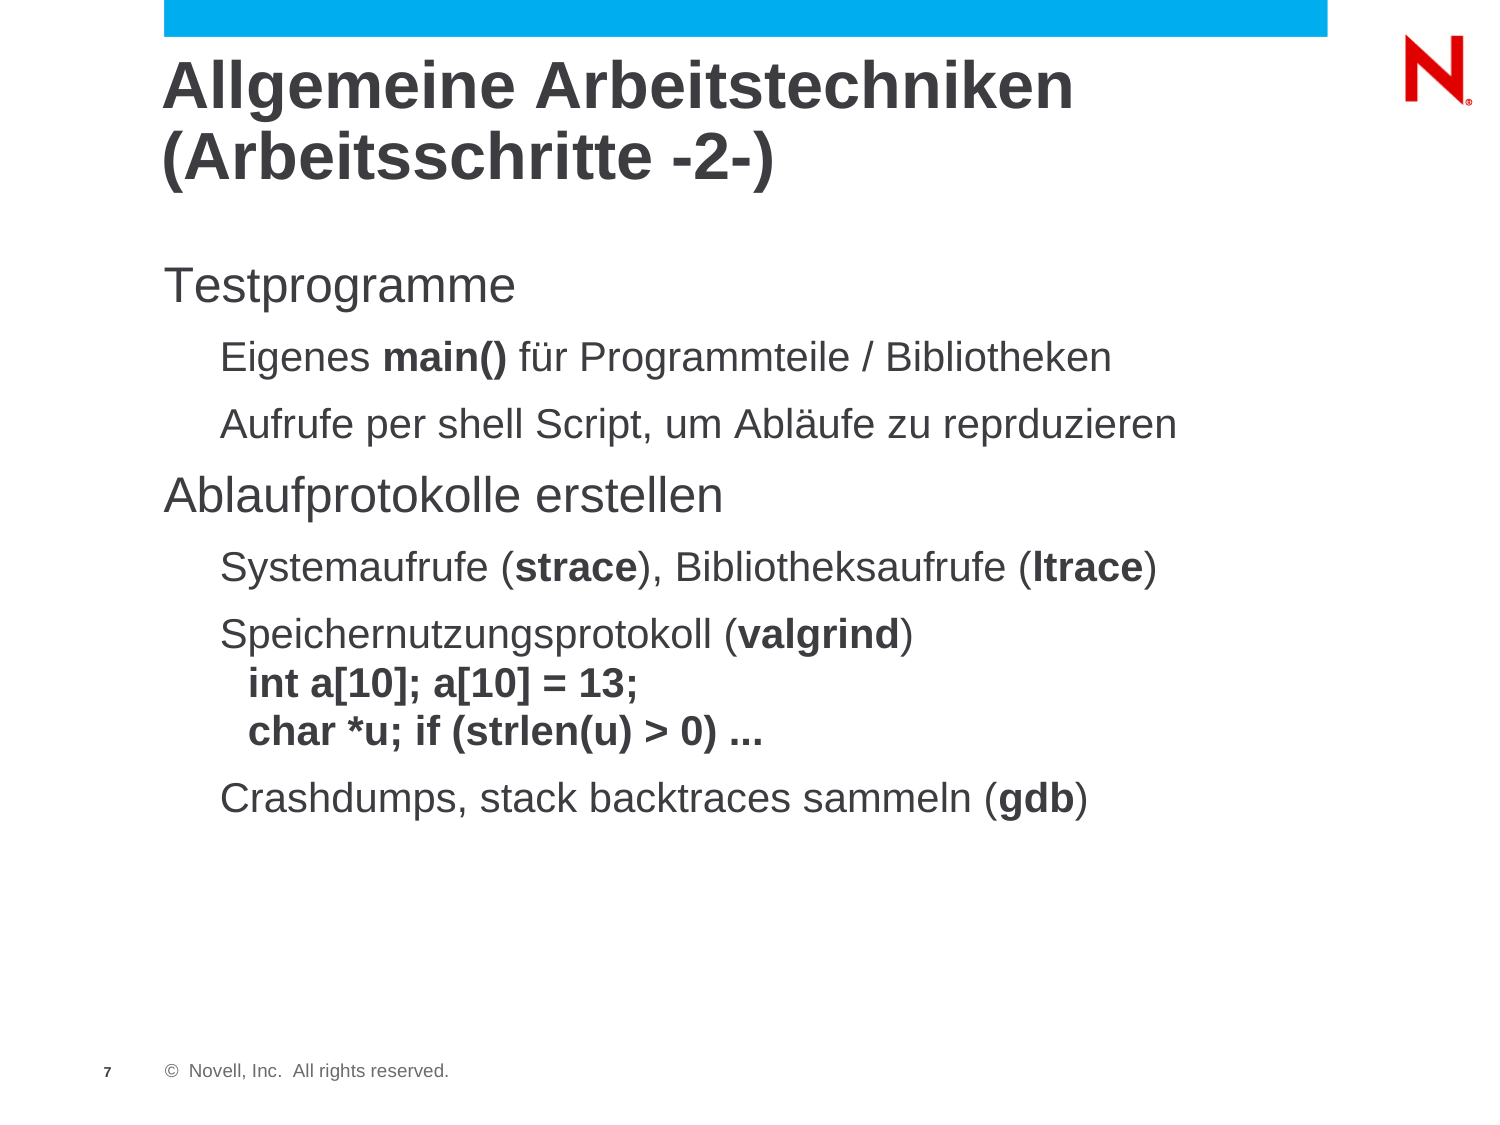

# Allgemeine Arbeitstechniken (Arbeitsschritte -2-)
Testprogramme
Eigenes main() für Programmteile / Bibliotheken
Aufrufe per shell Script, um Abläufe zu reprduzieren
Ablaufprotokolle erstellen
Systemaufrufe (strace), Bibliotheksaufrufe (ltrace)
Speichernutzungsprotokoll (valgrind)
int a[10]; a[10] = 13;
char *u; if (strlen(u) > 0) ...
Crashdumps, stack backtraces sammeln (gdb)